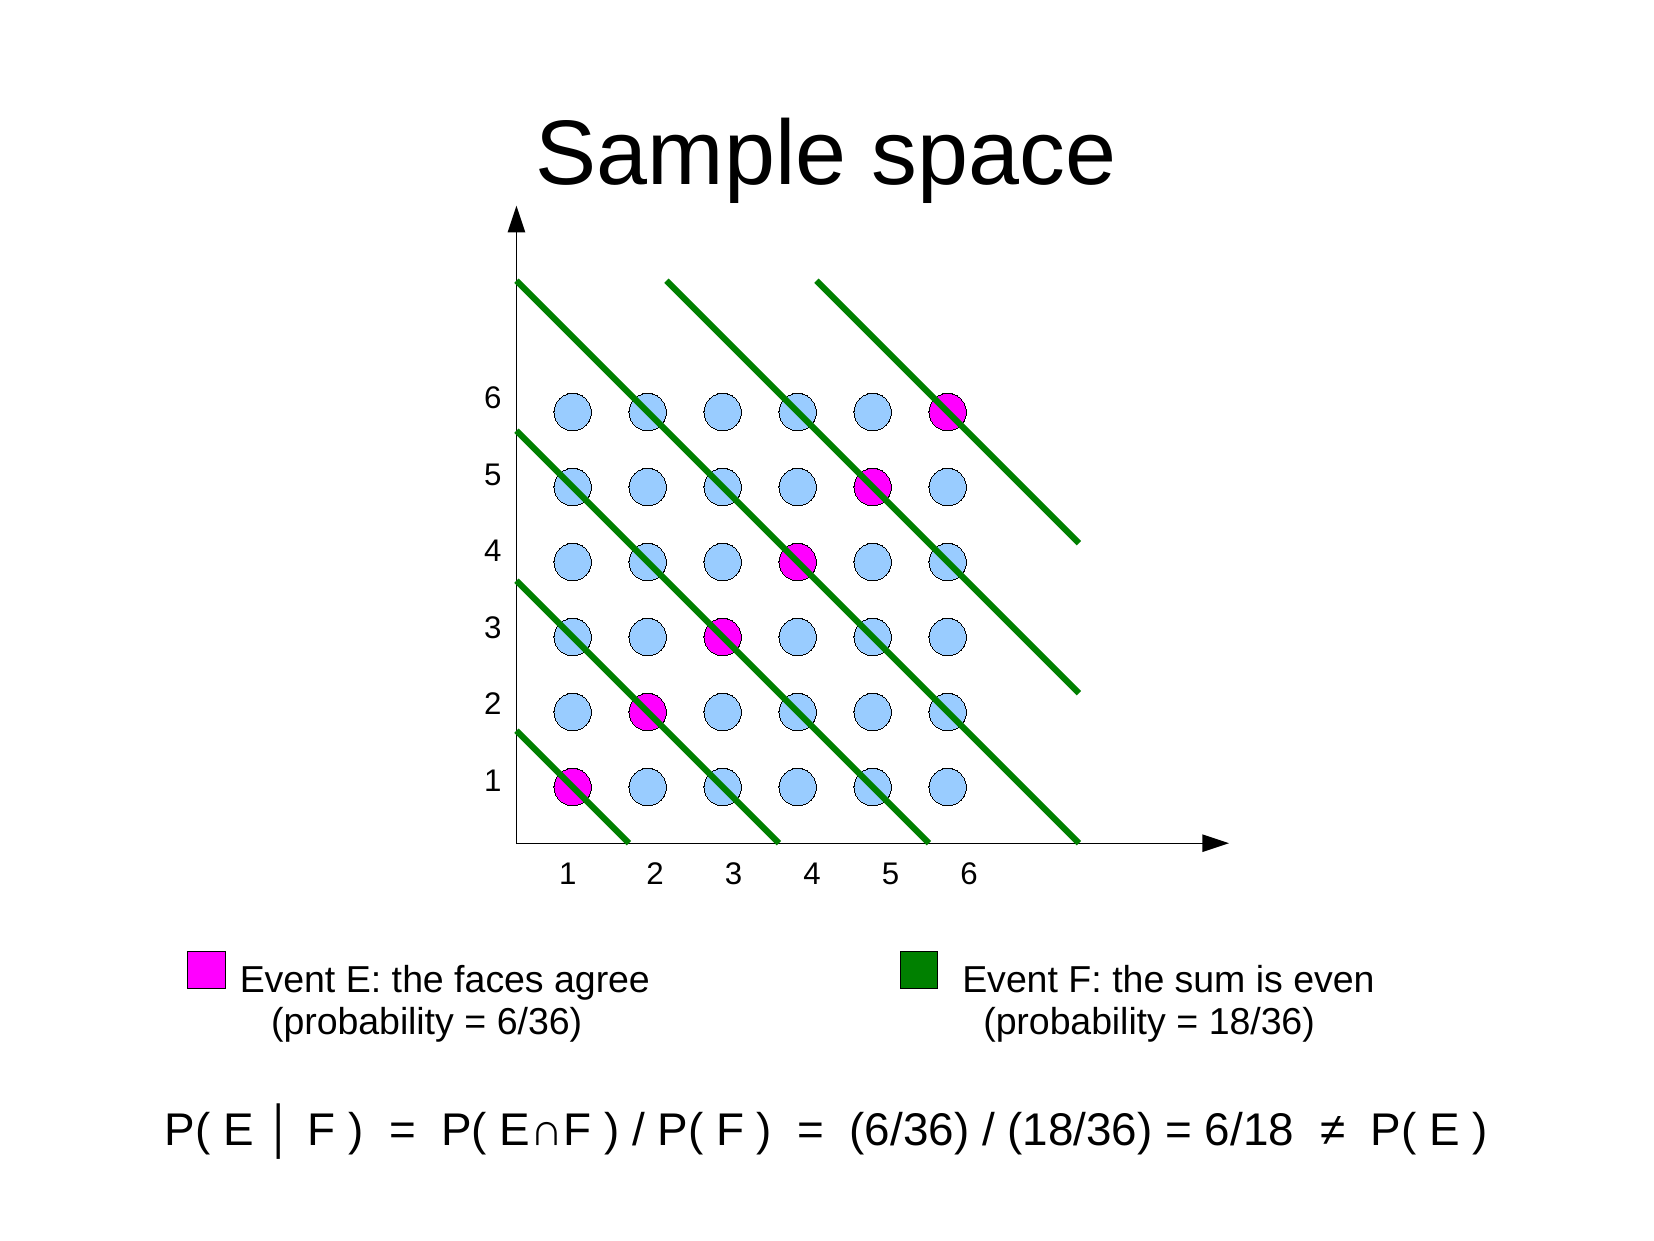

# Sample space
6
5
4
3
2
1
 1 2 3 4 5 6
Event E: the faces agree
 (probability = 6/36)
Event F: the sum is even
 (probability = 18/36)
P( E │ F ) = P( E∩F ) / P( F ) = (6/36) / (18/36) = 6/18 ≠ P( E )